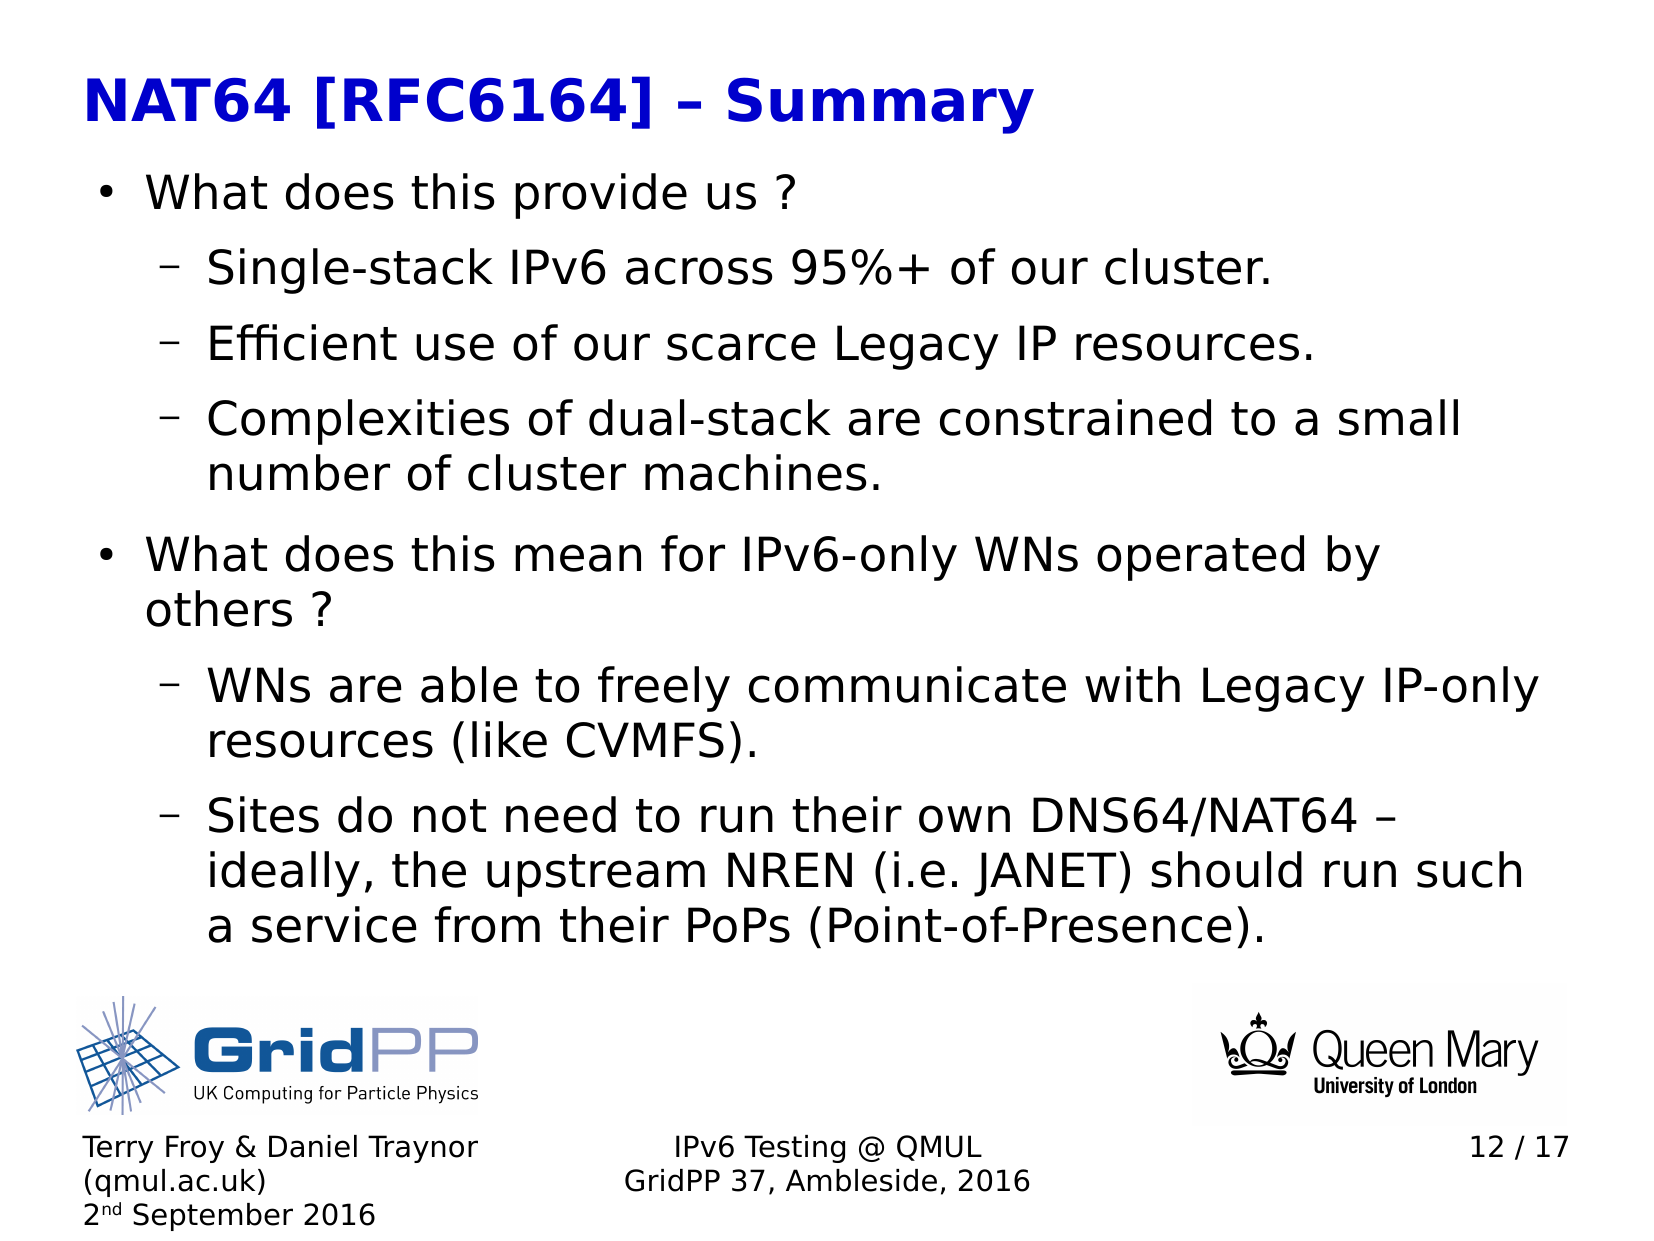

# NAT64 [RFC6164] – Summary
What does this provide us ?
Single-stack IPv6 across 95%+ of our cluster.
Efficient use of our scarce Legacy IP resources.
Complexities of dual-stack are constrained to a small number of cluster machines.
What does this mean for IPv6-only WNs operated by others ?
WNs are able to freely communicate with Legacy IP-only resources (like CVMFS).
Sites do not need to run their own DNS64/NAT64 – ideally, the upstream NREN (i.e. JANET) should run such a service from their PoPs (Point-of-Presence).
12